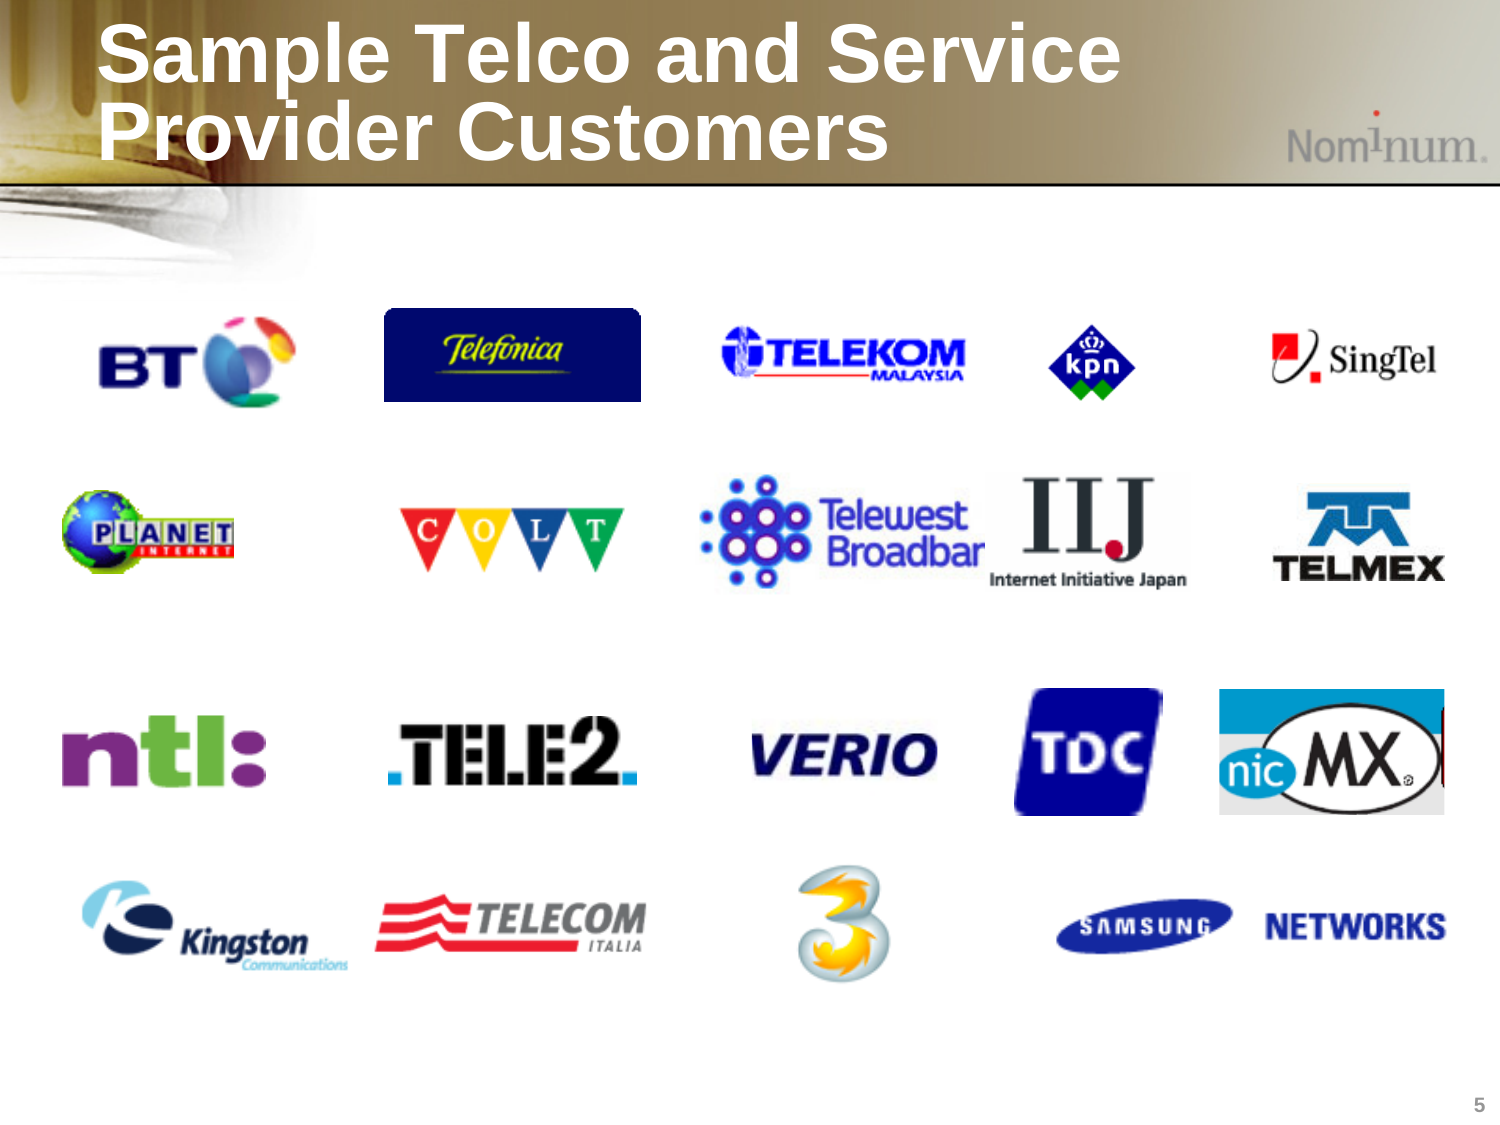

# Sample Telco and Service Provider Customers